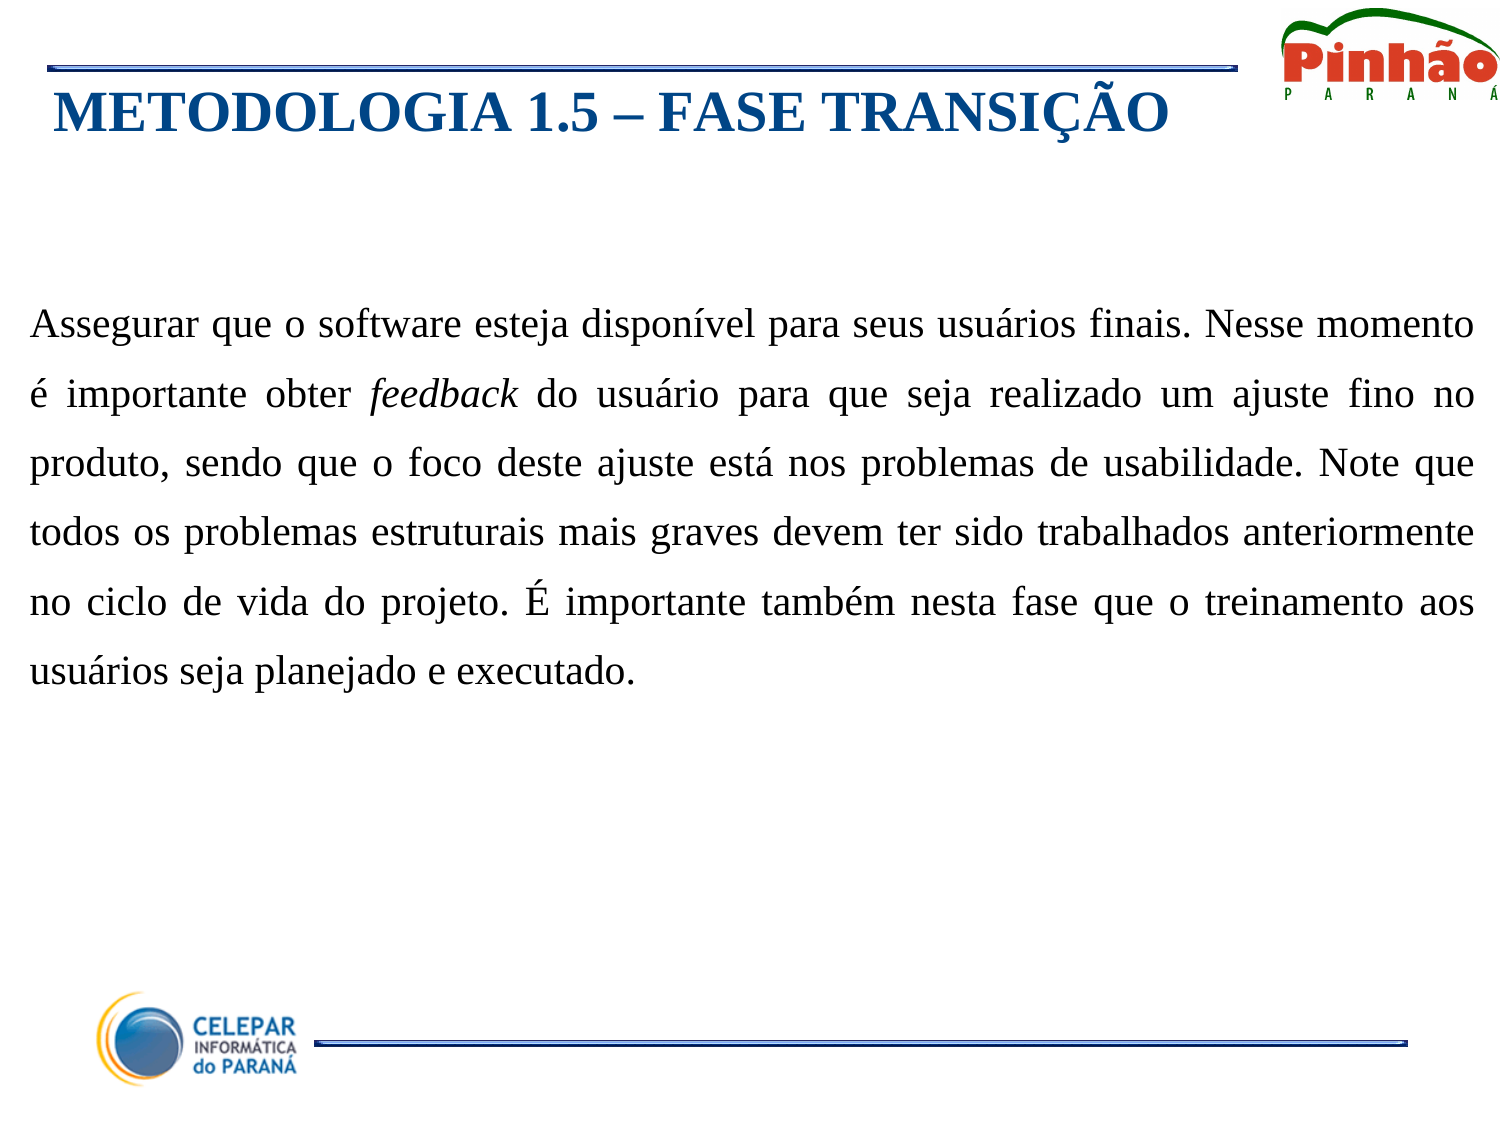

#
METODOLOGIA 1.5 – FASE TRANSIÇÃO
Assegurar que o software esteja disponível para seus usuários finais. Nesse momento é importante obter feedback do usuário para que seja realizado um ajuste fino no produto, sendo que o foco deste ajuste está nos problemas de usabilidade. Note que todos os problemas estruturais mais graves devem ter sido trabalhados anteriormente no ciclo de vida do projeto. É importante também nesta fase que o treinamento aos usuários seja planejado e executado.